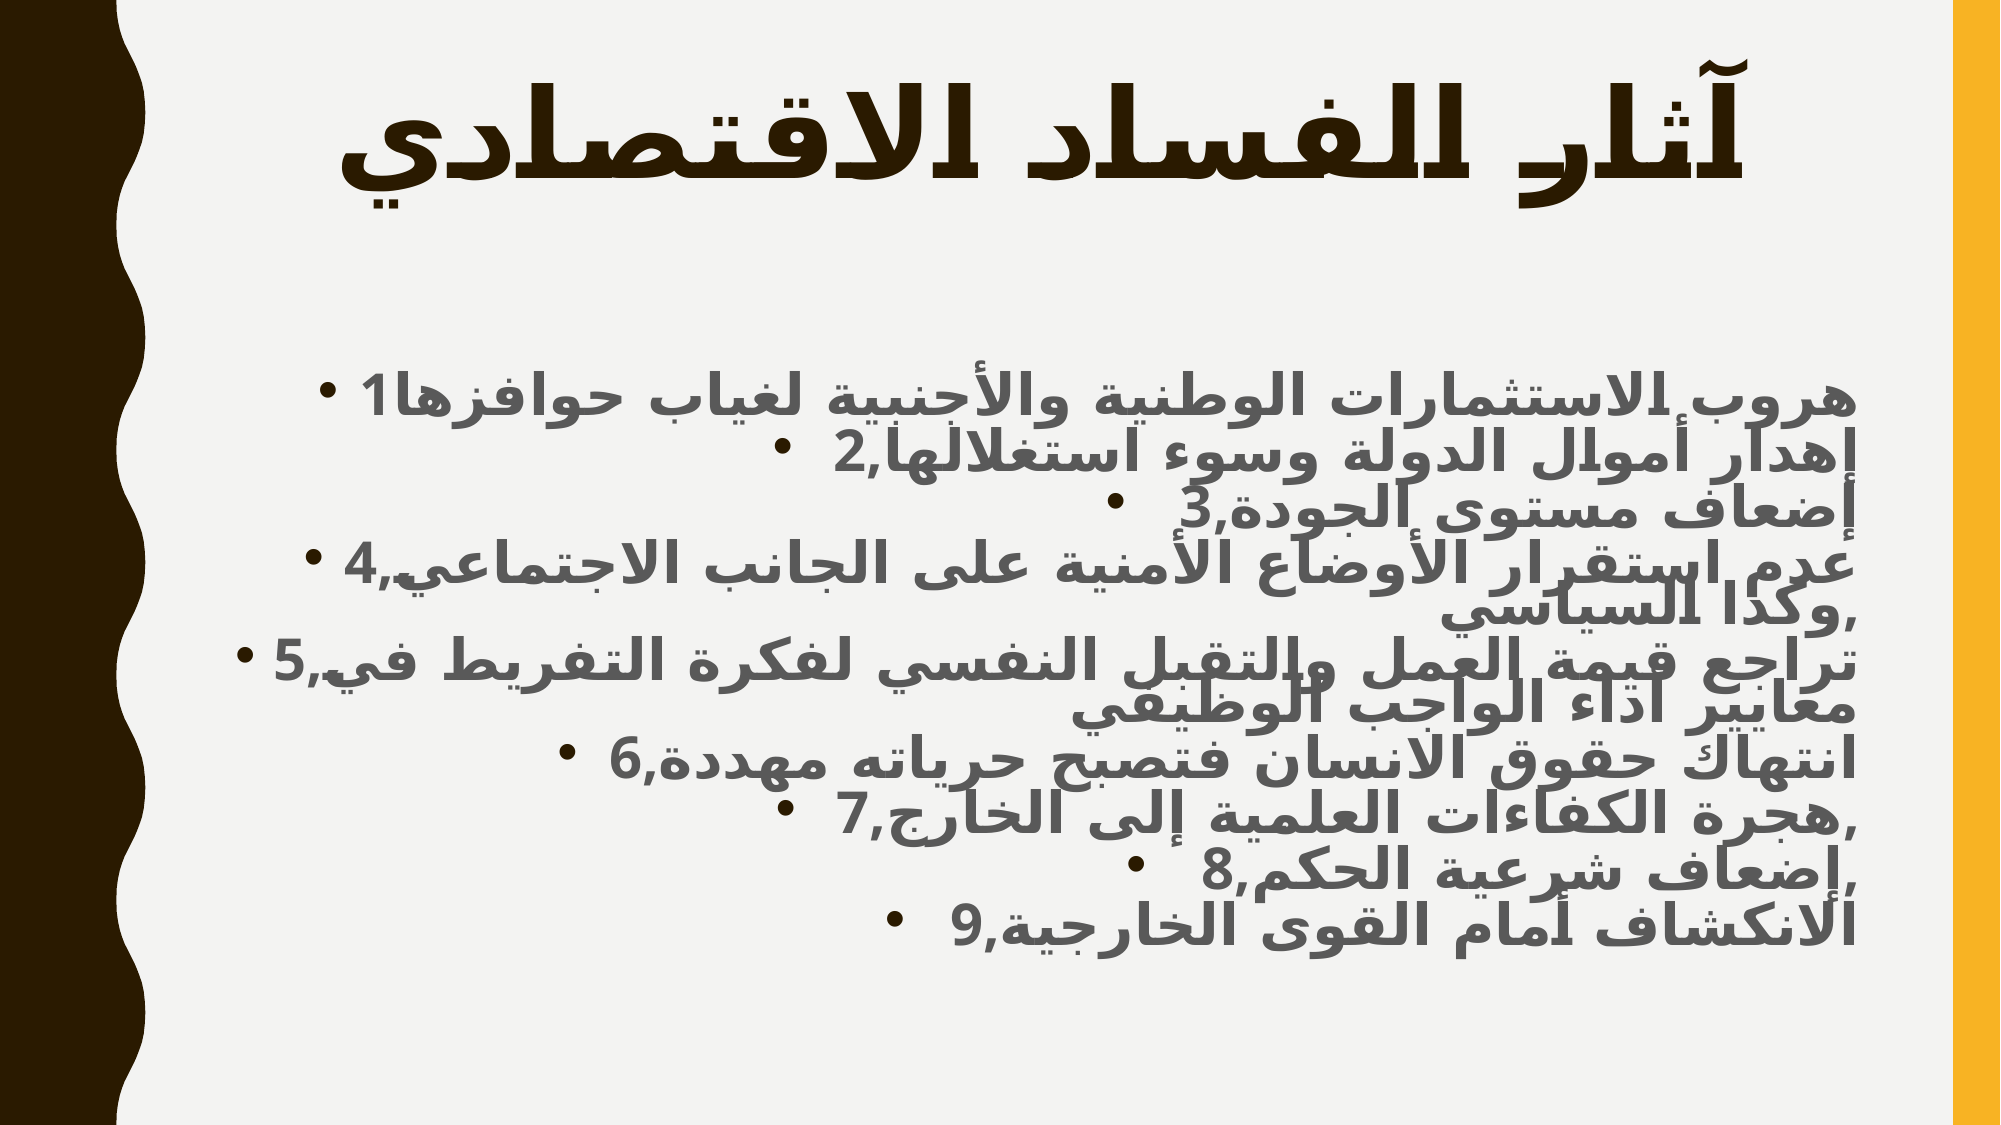

# آثار الفساد الاقتصادي
1هروب الاستثمارات الوطنية والأجنبية لغياب حوافزها
2,إهدار أموال الدولة وسوء استغلالها
3,إضعاف مستوى الجودة
4,عدم استقرار الأوضاع الأمنية على الجانب الاجتماعي وكذا السياسي,
5,تراجع قيمة العمل والتقبل النفسي لفكرة التفريط في معايير أداء الواجب الوظيفي
6,انتهاك حقوق الانسان فتصبح حرياته مهددة
7,هجرة الكفاءات العلمية إلى الخارج,
8,إضعاف شرعية الحكم,
9,الانكشاف أمام القوى الخارجية